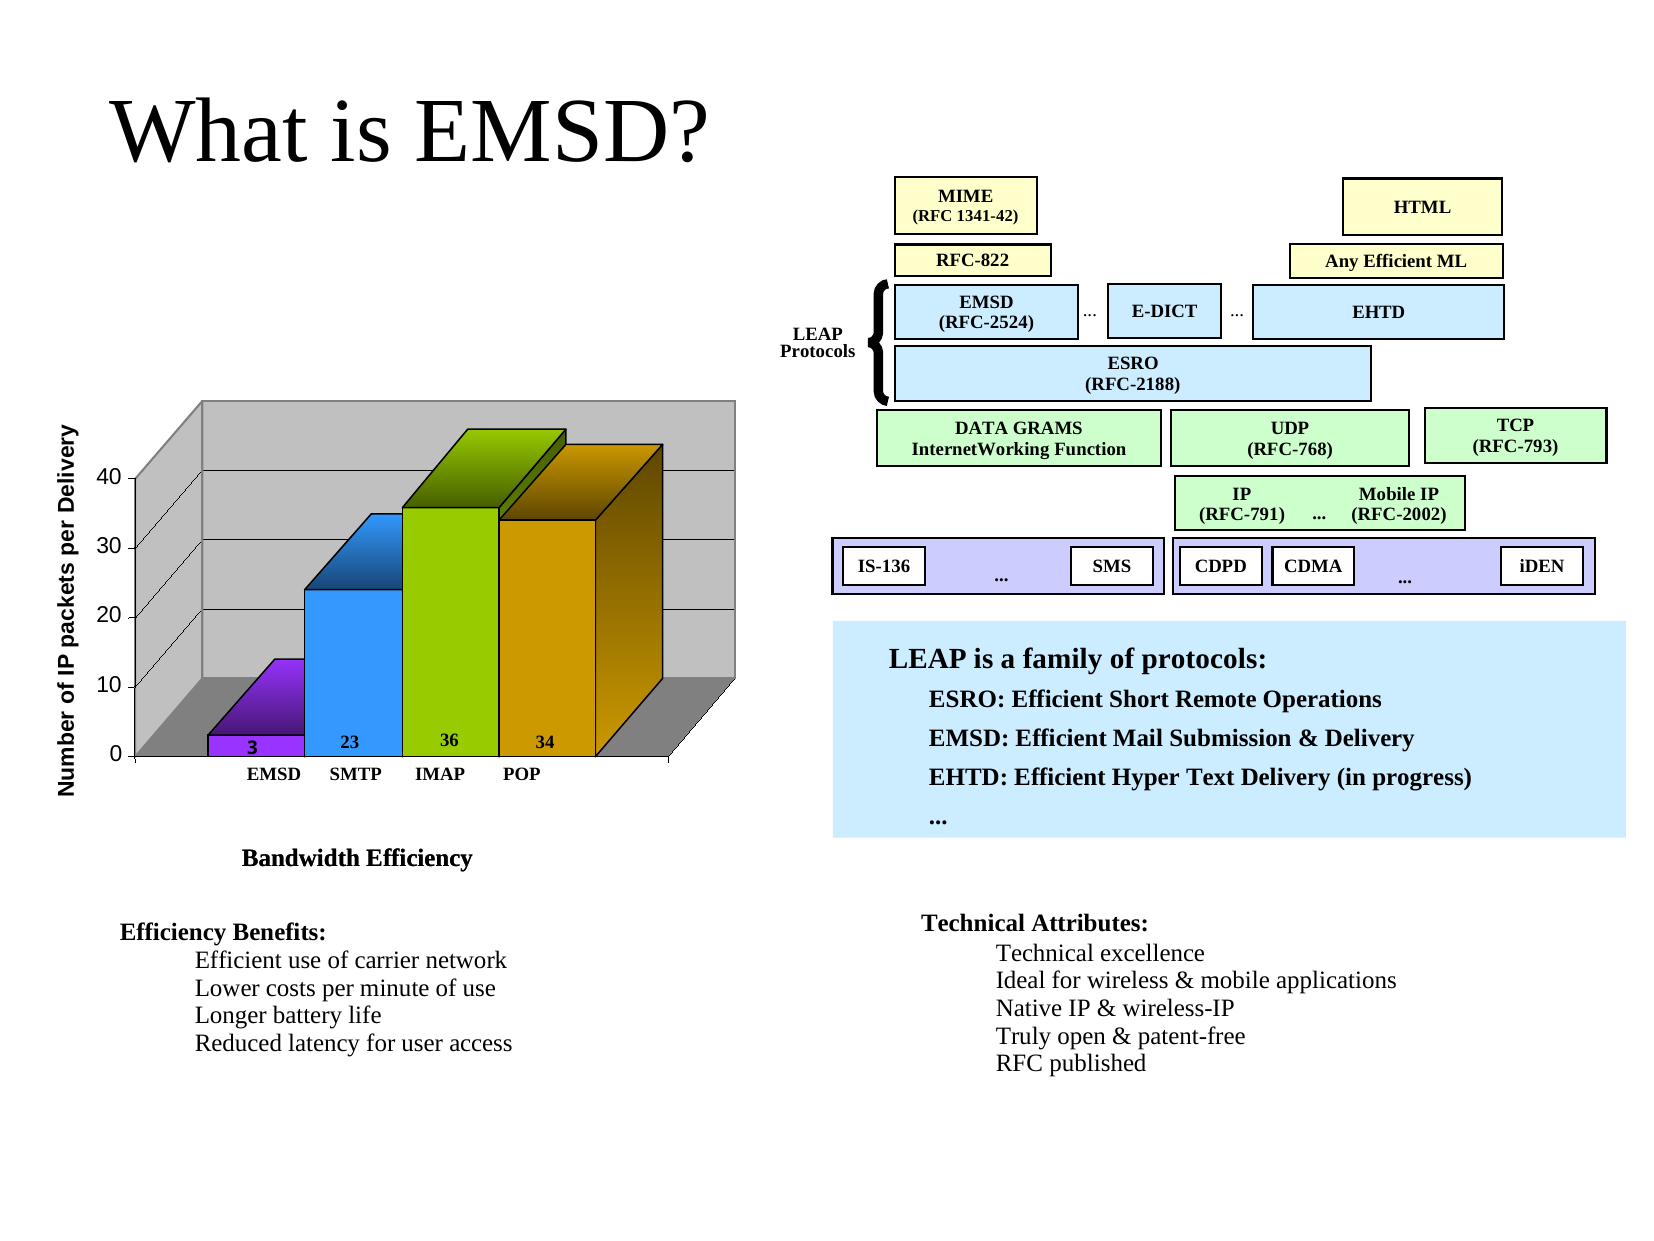

What is EMSD?
MIME
(RFC 1341-42)
HTML
Any Efficient ML
EHTD
RFC-822
LEAP
Protocols
E-DICT
EMSD
(RFC-2524)
...
...
ESRO
(RFC-2188)
TCP
(RFC-793)
DATA GRAMS
InternetWorking Function
UDP
(RFC-768)
40
IP
(RFC-791)
Mobile IP
(RFC-2002)
...
30
IS-136
SMS
CDPD
CDMA
iDEN
...
...
Number of IP packets per Delivery
20
 LEAP is a family of protocols:
 ESRO: Efficient Short Remote Operations
 EMSD: Efficient Mail Submission & Delivery
 EHTD: Efficient Hyper Text Delivery (in progress)
 ...
10
36
23
34
3
0
EMSD SMTP IMAP POP
Bandwidth Efficiency
Bandwidth Efficiency
 Efficiency Benefits:
 Efficient use of carrier network
 Lower costs per minute of use
 Longer battery life
 Reduced latency for user access
 Technical Attributes:
 Technical excellence
 Ideal for wireless & mobile applications
 Native IP & wireless-IP
 Truly open & patent-free
 RFC published